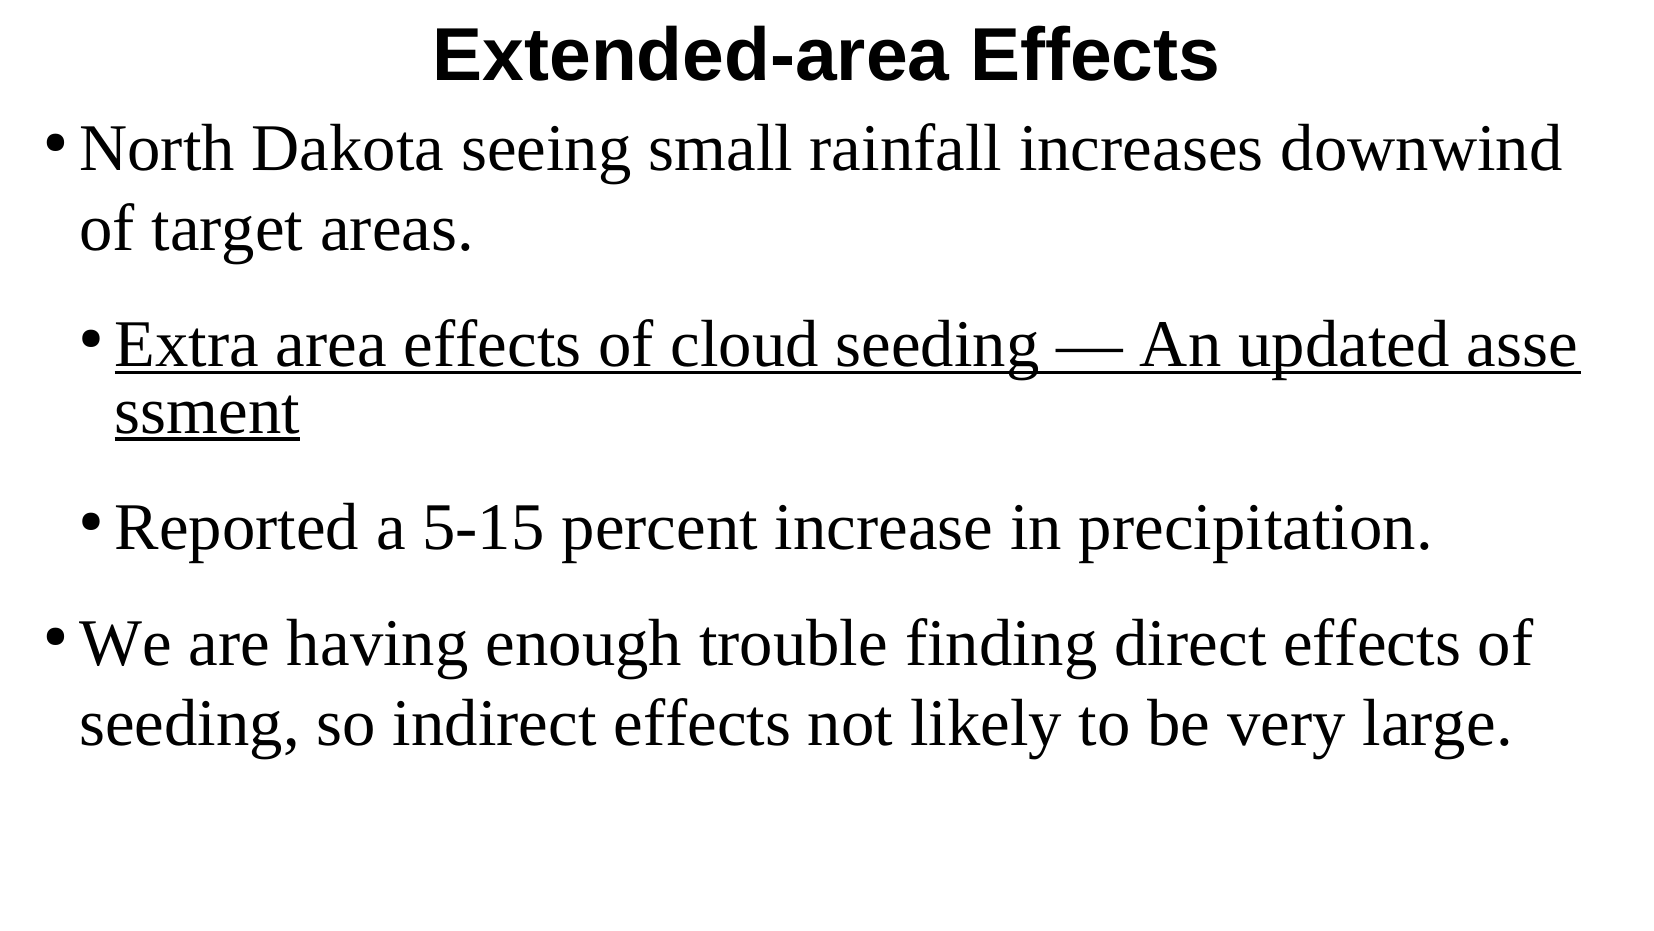

# Extended-area Effects
North Dakota seeing small rainfall increases downwind of target areas.
Extra area effects of cloud seeding — An updated assessment
Reported a 5-15 percent increase in precipitation.
We are having enough trouble finding direct effects of seeding, so indirect effects not likely to be very large.